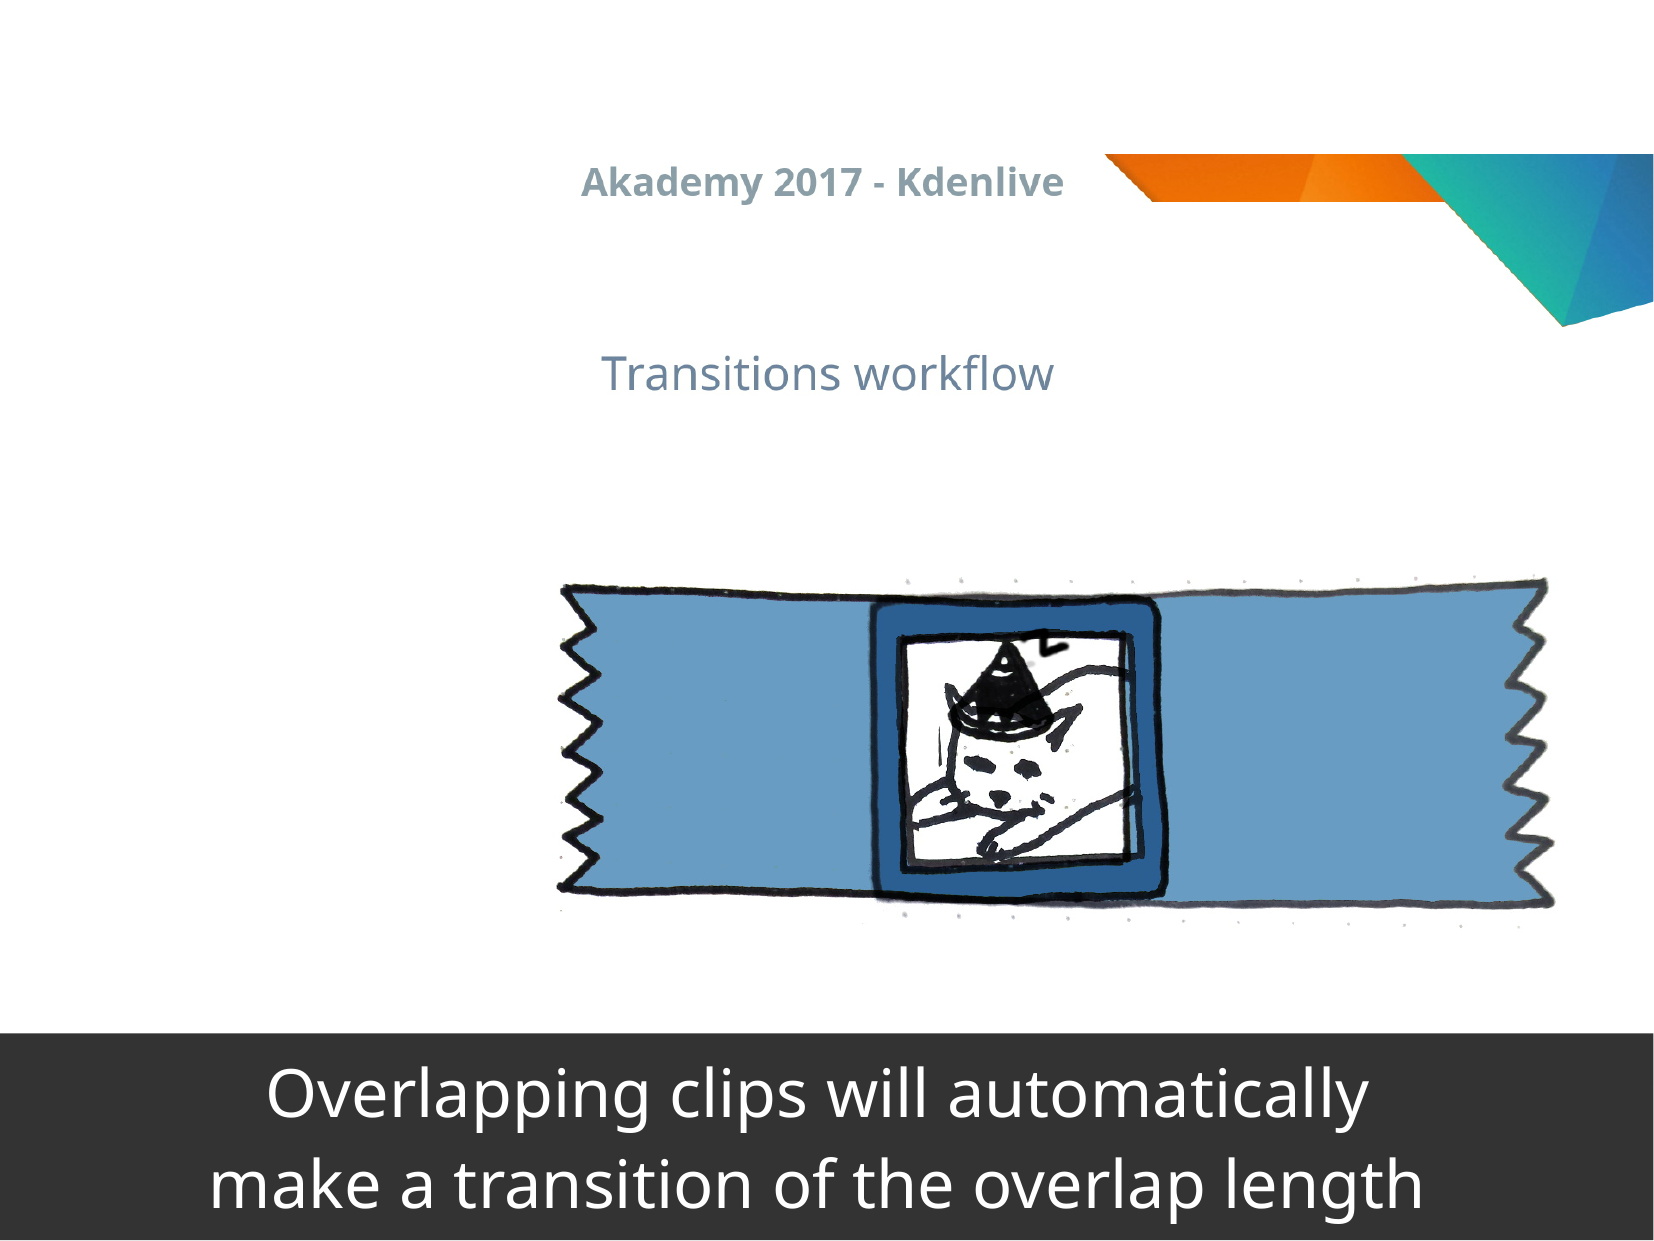

# Overlapping clips will automatically make a transition of the overlap length